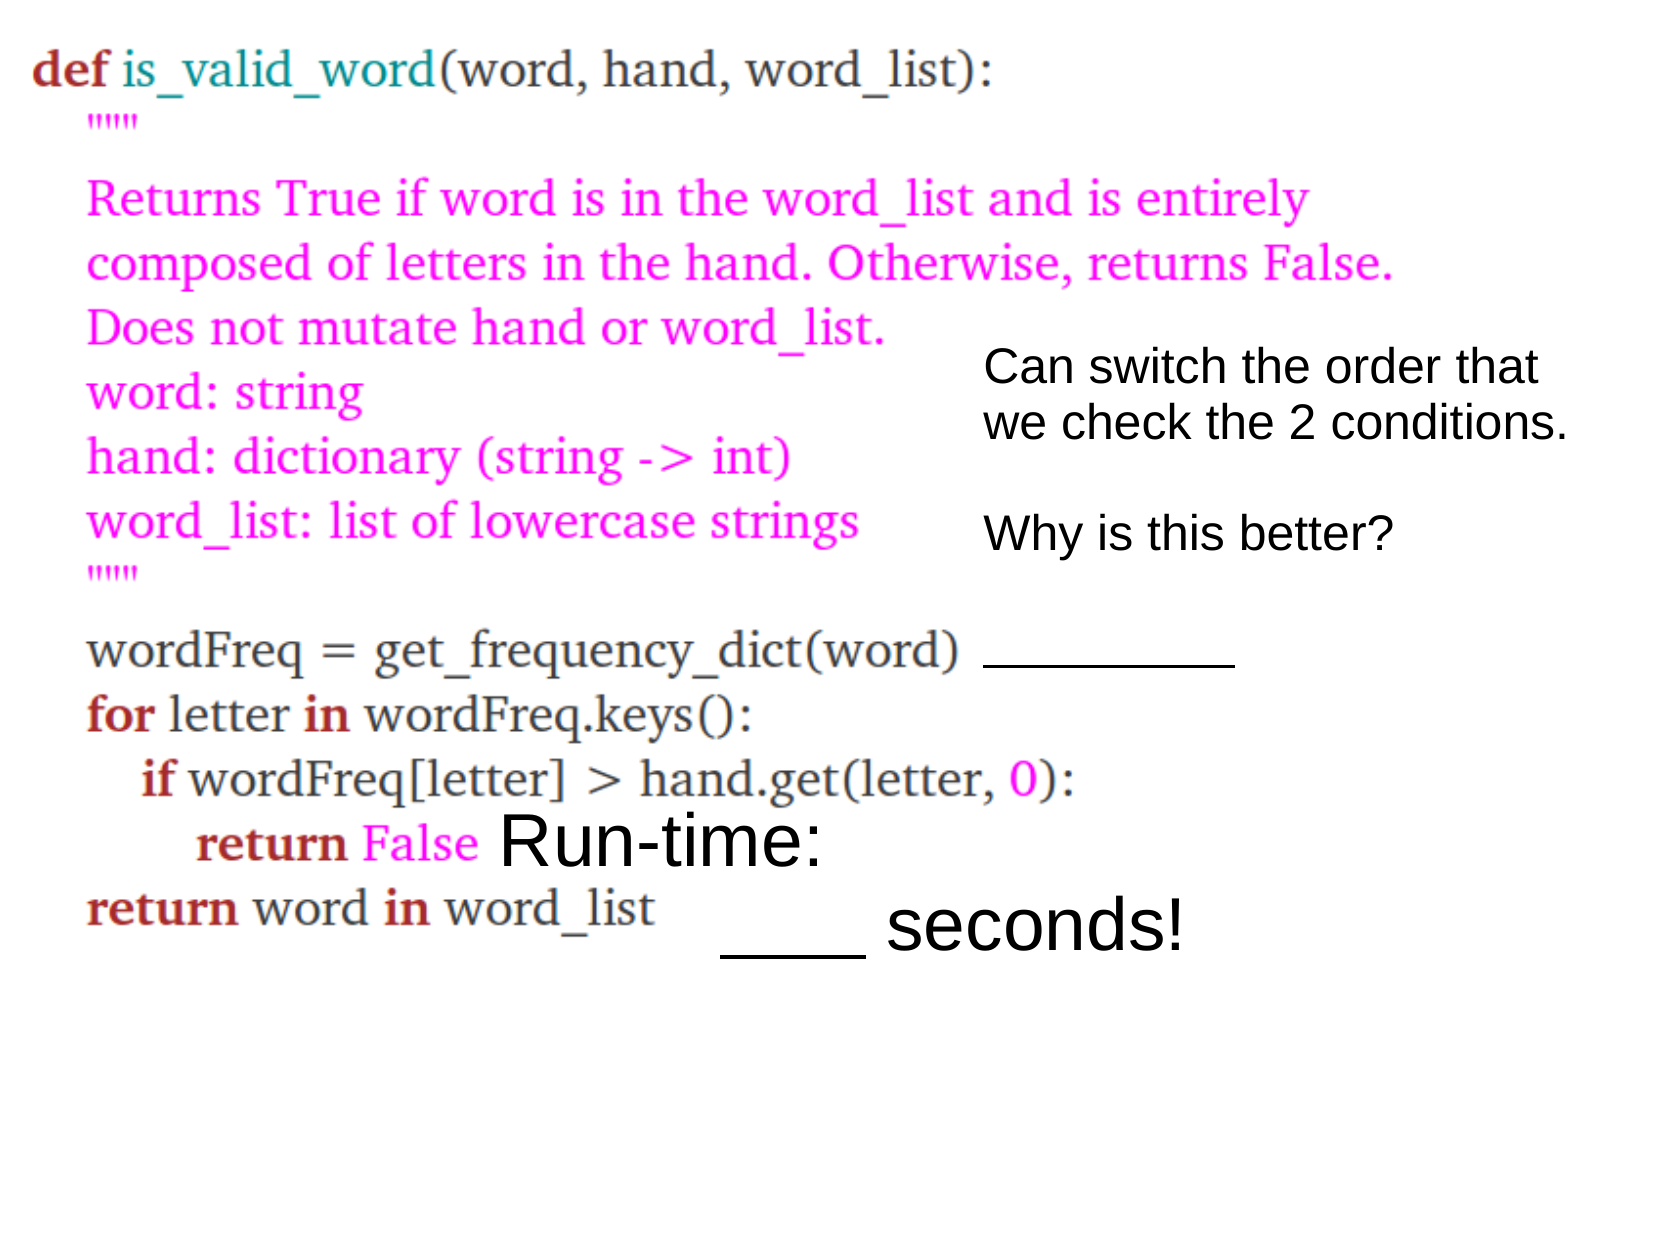

Can switch the order that we check the 2 conditions.
Why is this better?
Run-time:
			 seconds!